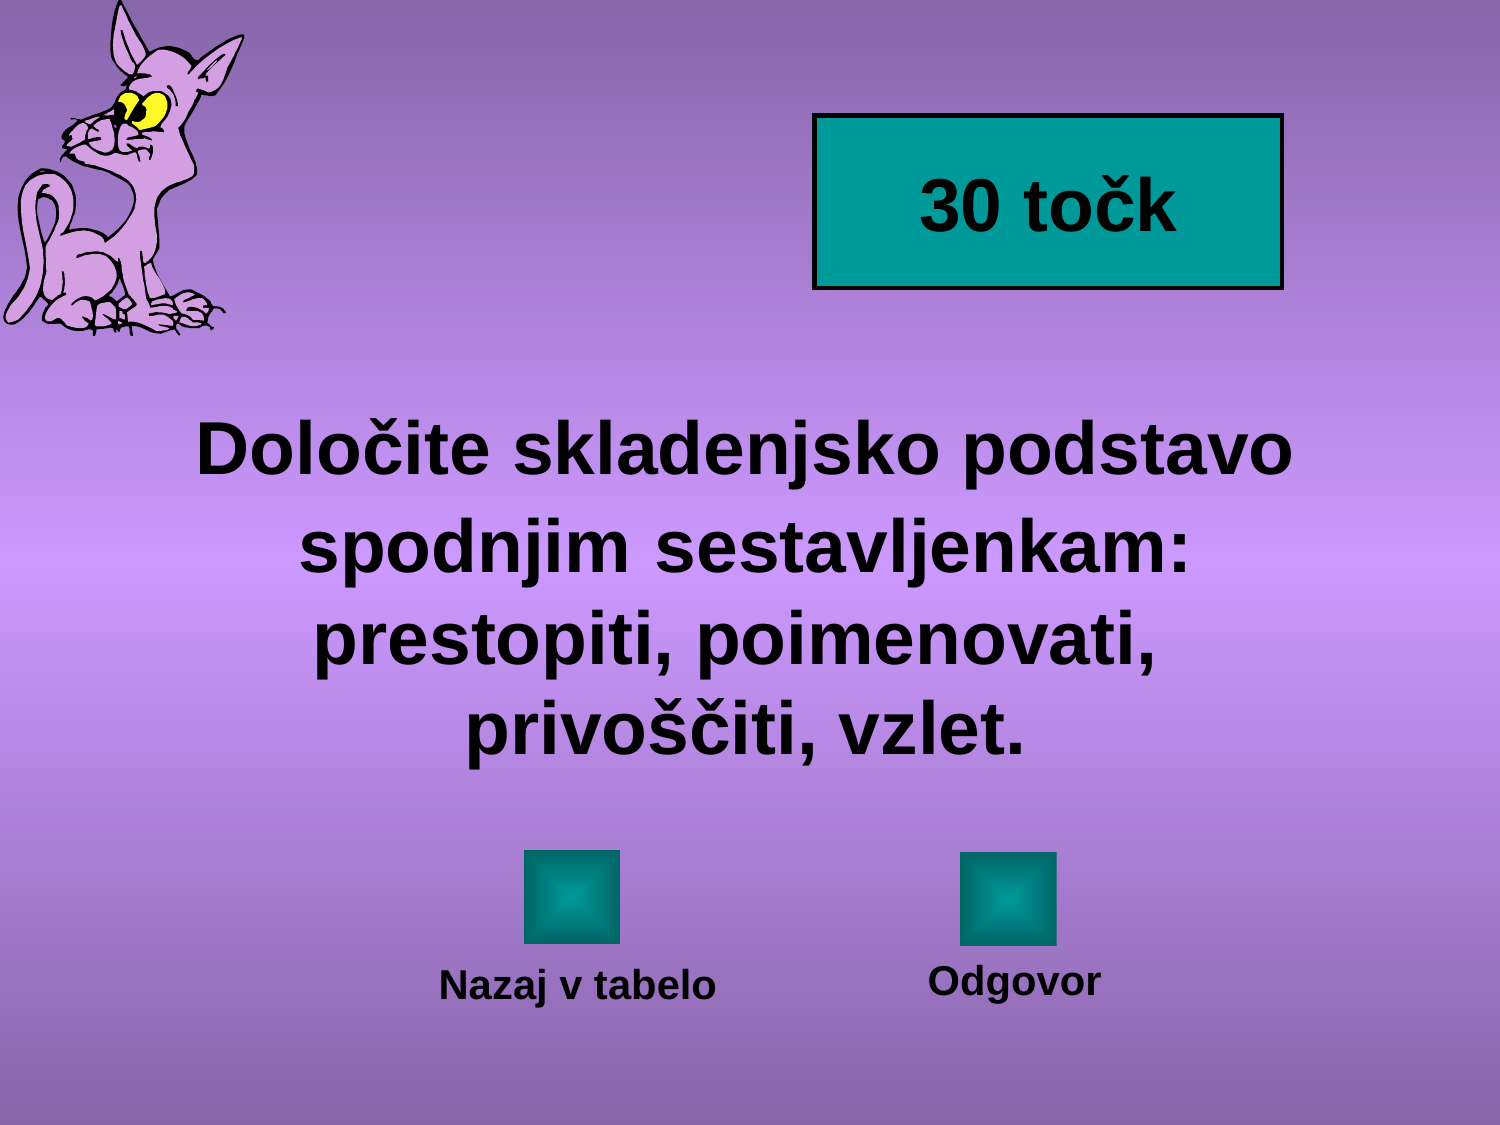

30 točk
# Določite skladenjsko podstavo spodnjim sestavljenkam: prestopiti, poimenovati, privoščiti, vzlet.
Odgovor
Nazaj v tabelo